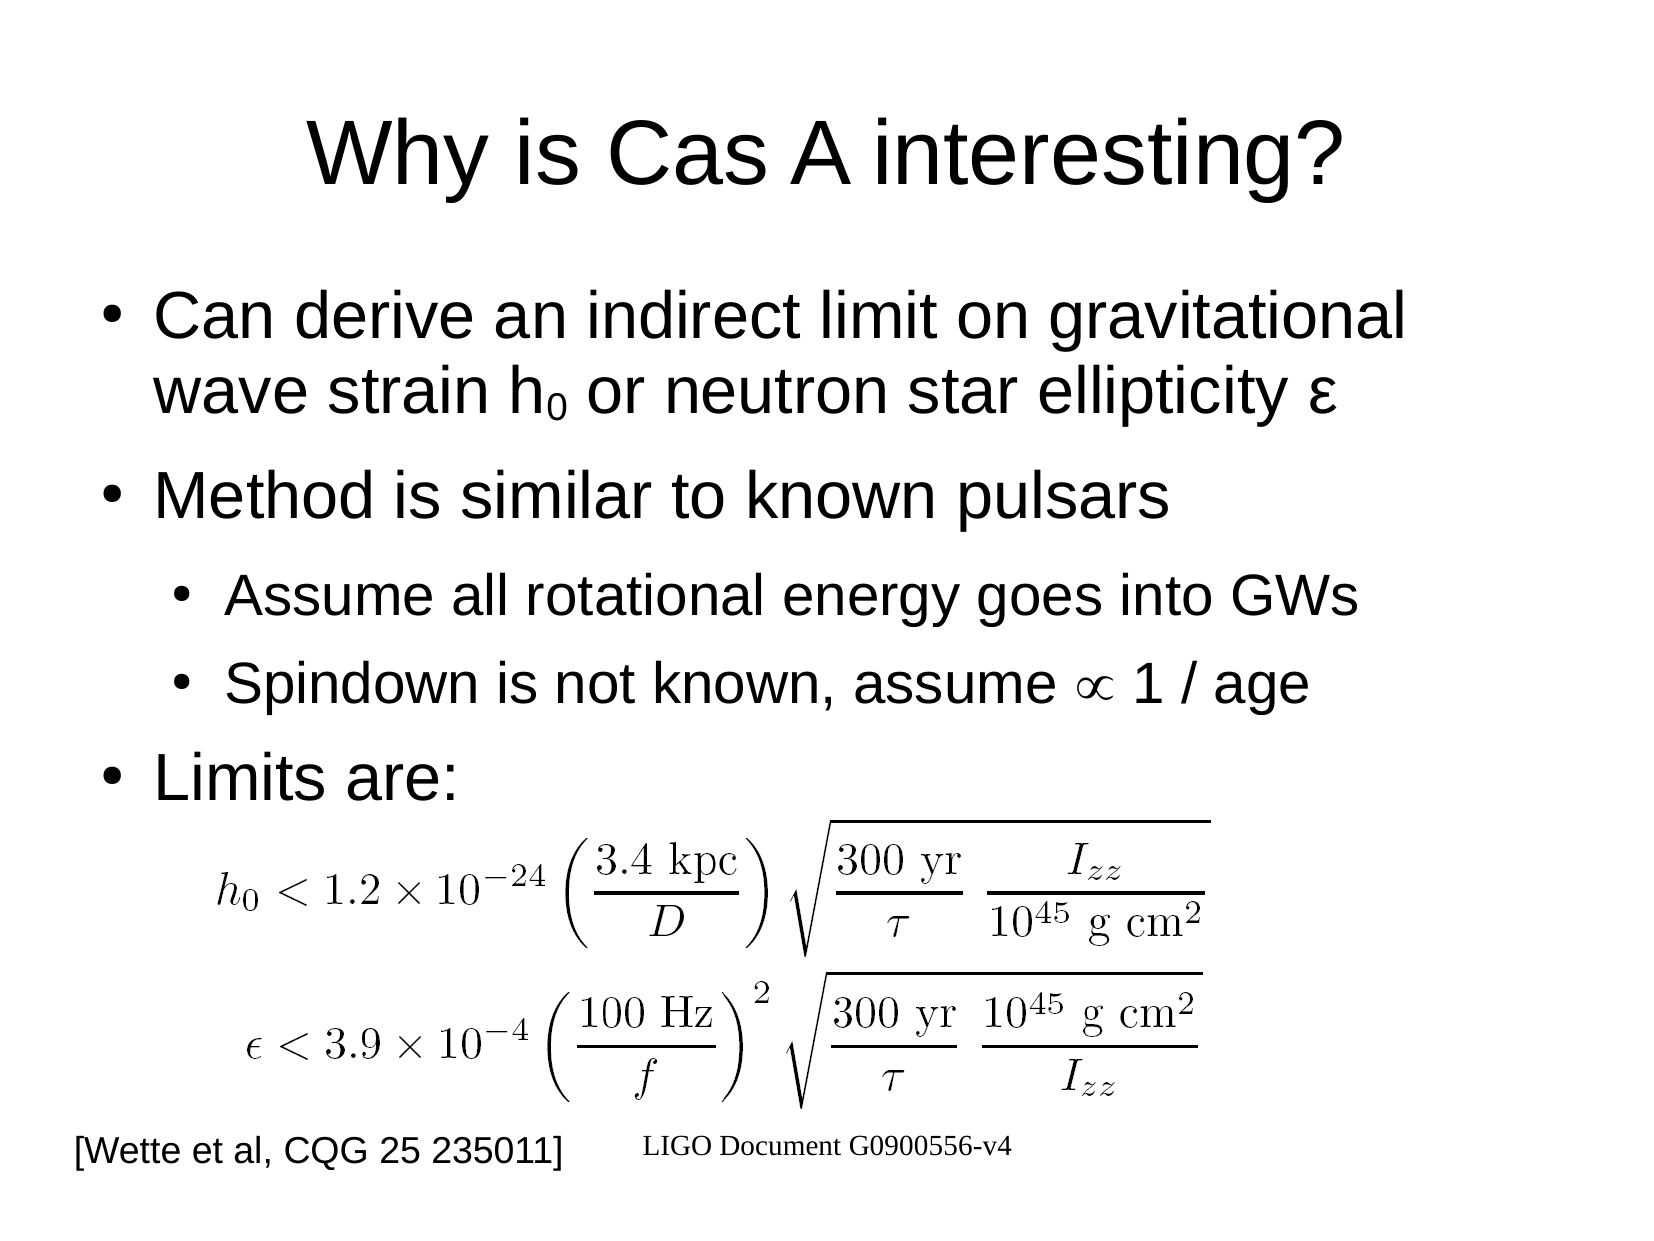

# Why is Cas A interesting?
Can derive an indirect limit on gravitational wave strain h0 or neutron star ellipticity ε
Method is similar to known pulsars
Assume all rotational energy goes into GWs
Spindown is not known, assume  1 / age
Limits are:
[Wette et al, CQG 25 235011]
LIGO Document G0900556-v4